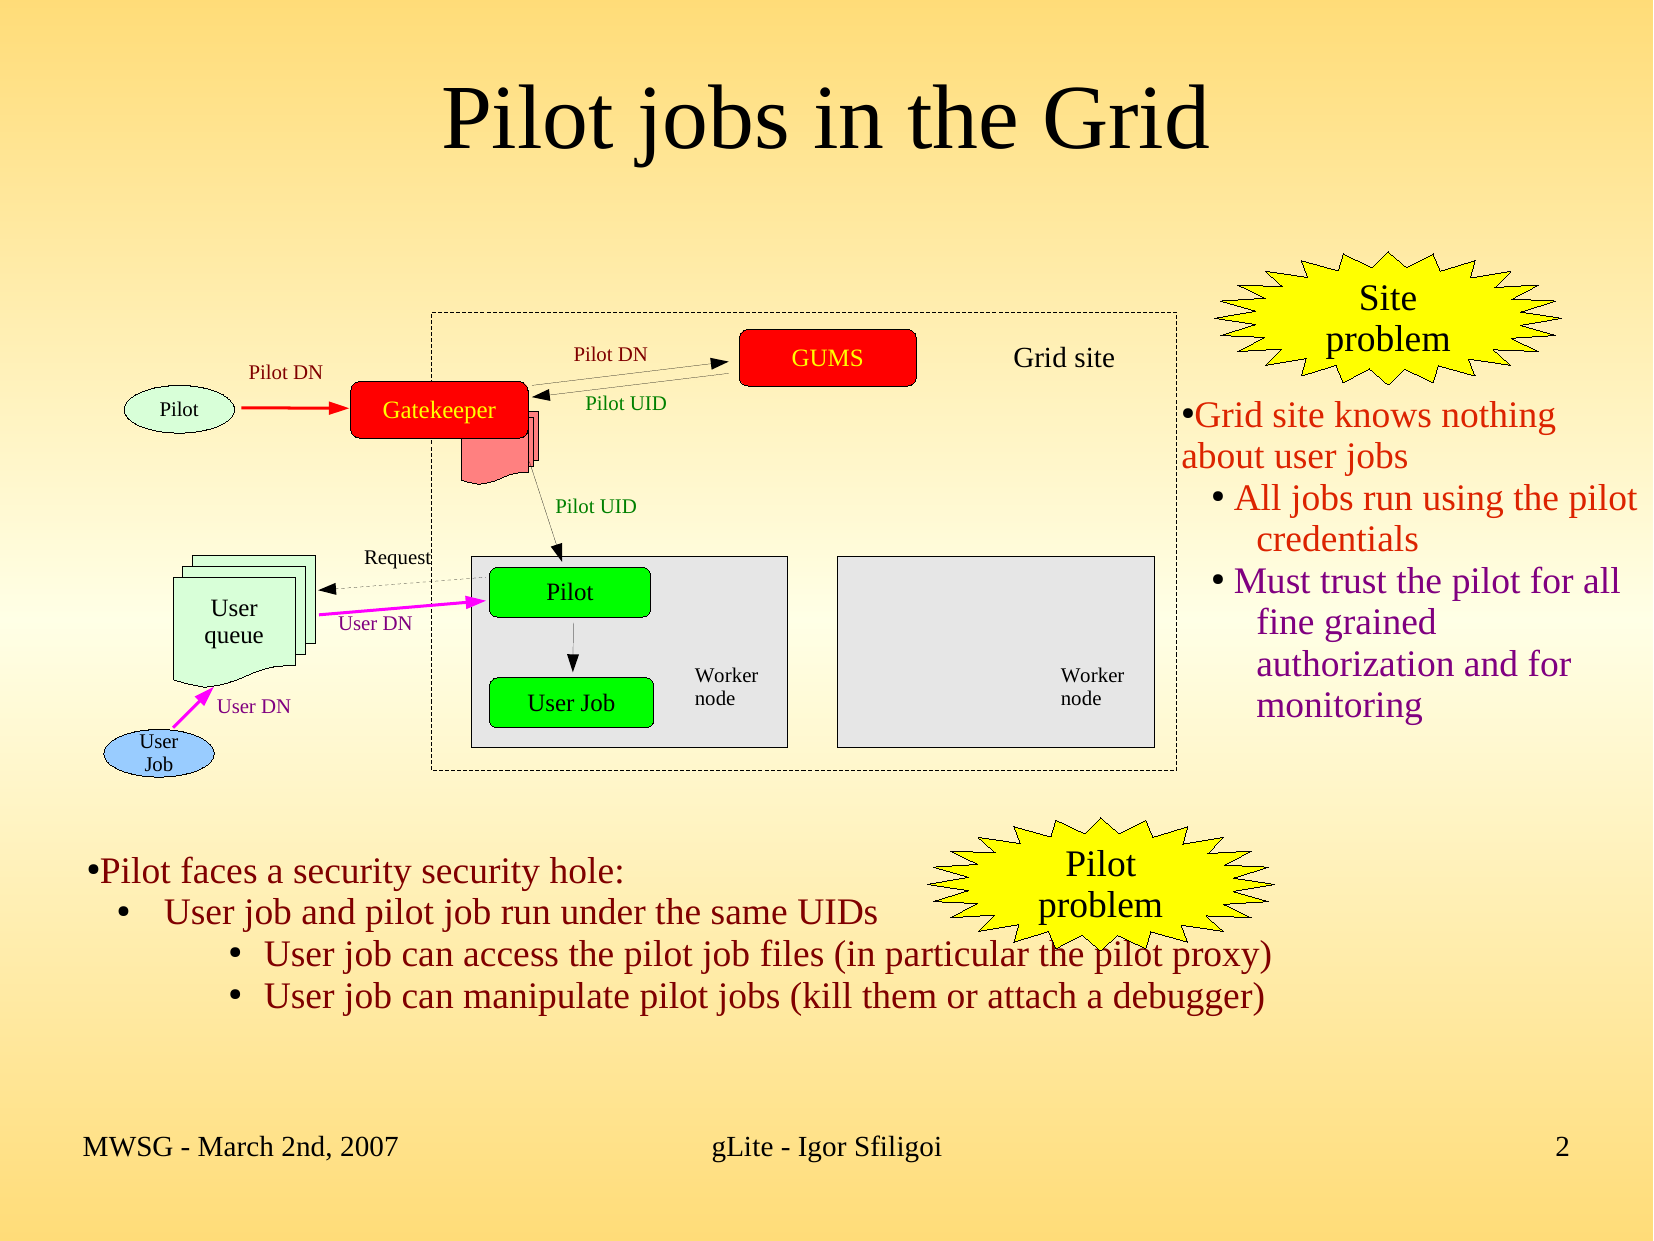

# Pilot jobs in the Grid
Site problem
GUMS
Grid site
Pilot DN
Pilot DN
Gatekeeper
Pilot UID
Pilot
Grid site knows nothing about user jobs
All jobs run using the pilot credentials
Must trust the pilot for all fine grained authorization and for monitoring
Pilot UID
Request
User
queue
Pilot
User DN
Worker
node
Worker
node
User Job
User DN
User Job
Pilot problem
Pilot faces a security security hole:
 User job and pilot job run under the same UIDs
User job can access the pilot job files (in particular the pilot proxy)
User job can manipulate pilot jobs (kill them or attach a debugger)
MWSG - March 2nd, 2007
gLite - Igor Sfiligoi
2